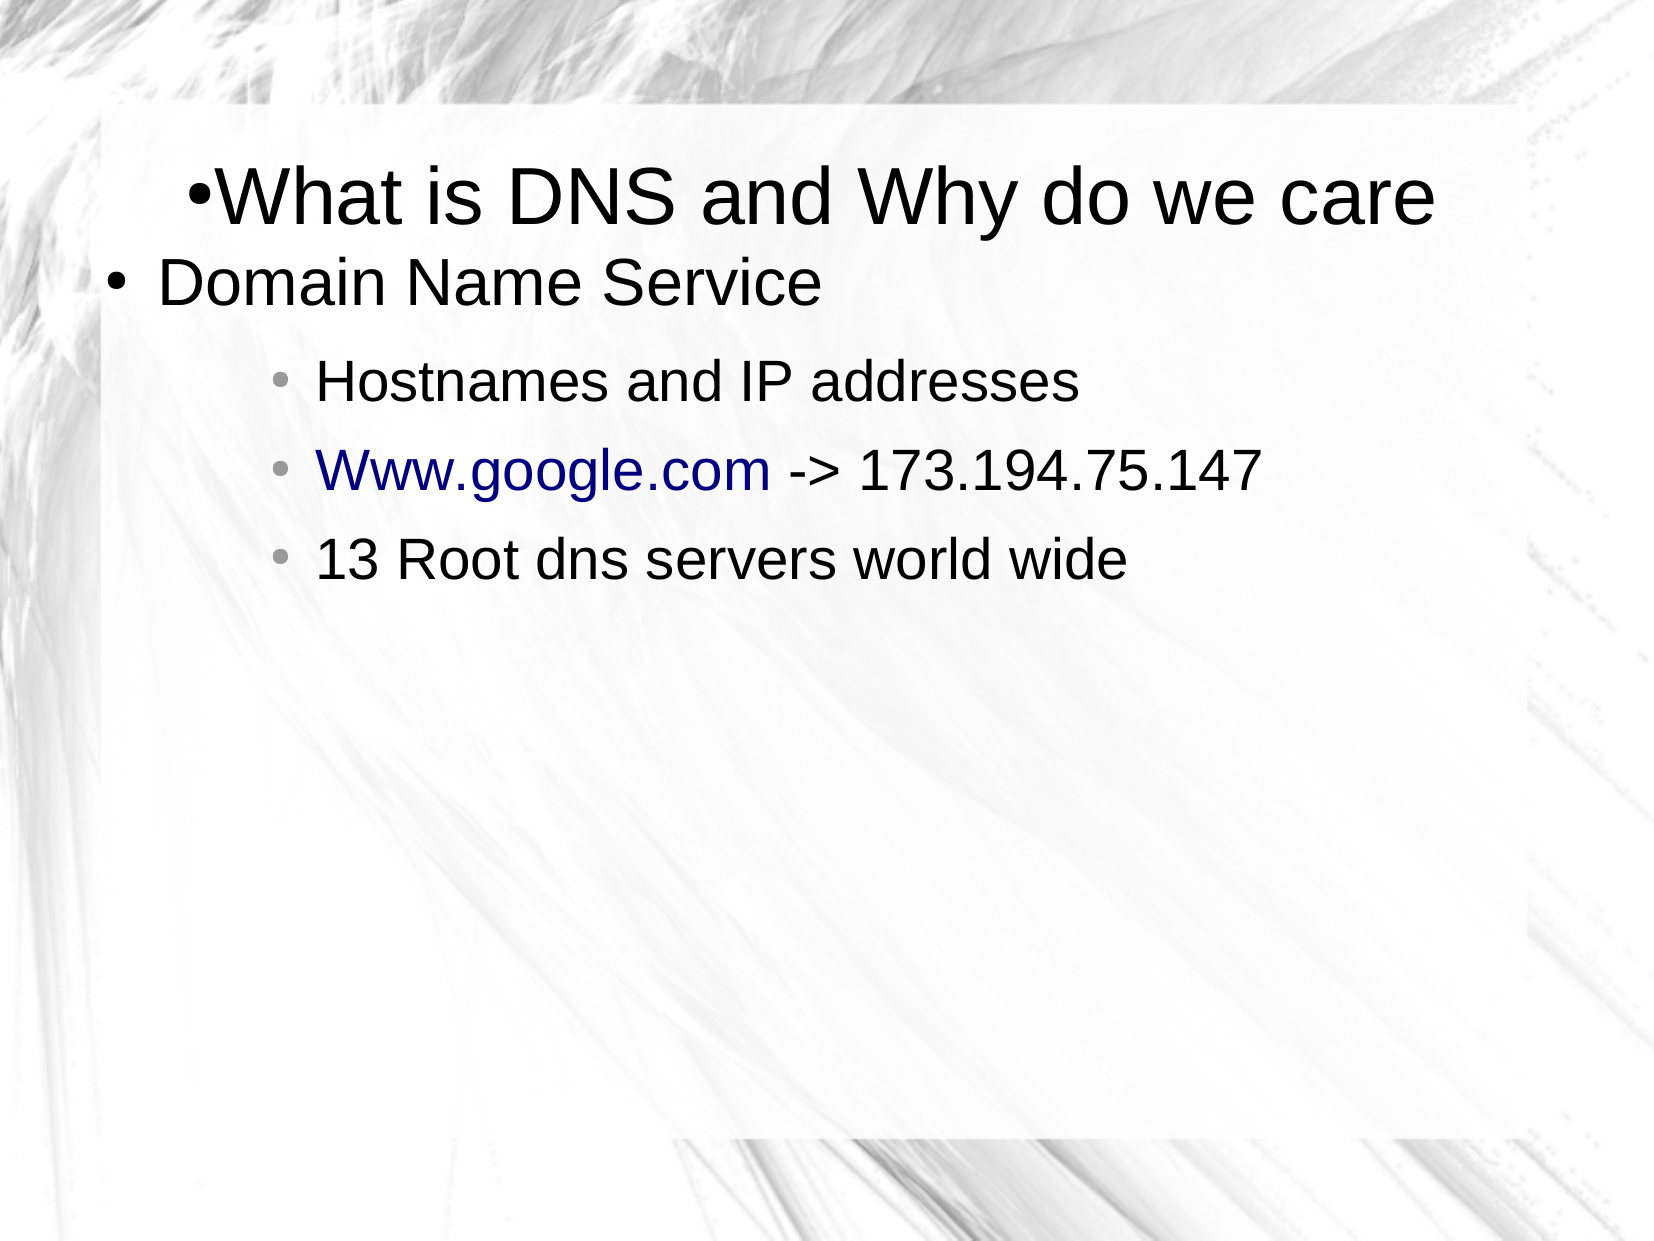

# What is DNS and Why do we care
Domain Name Service
Hostnames and IP addresses
Www.google.com -> 173.194.75.147
13 Root dns servers world wide